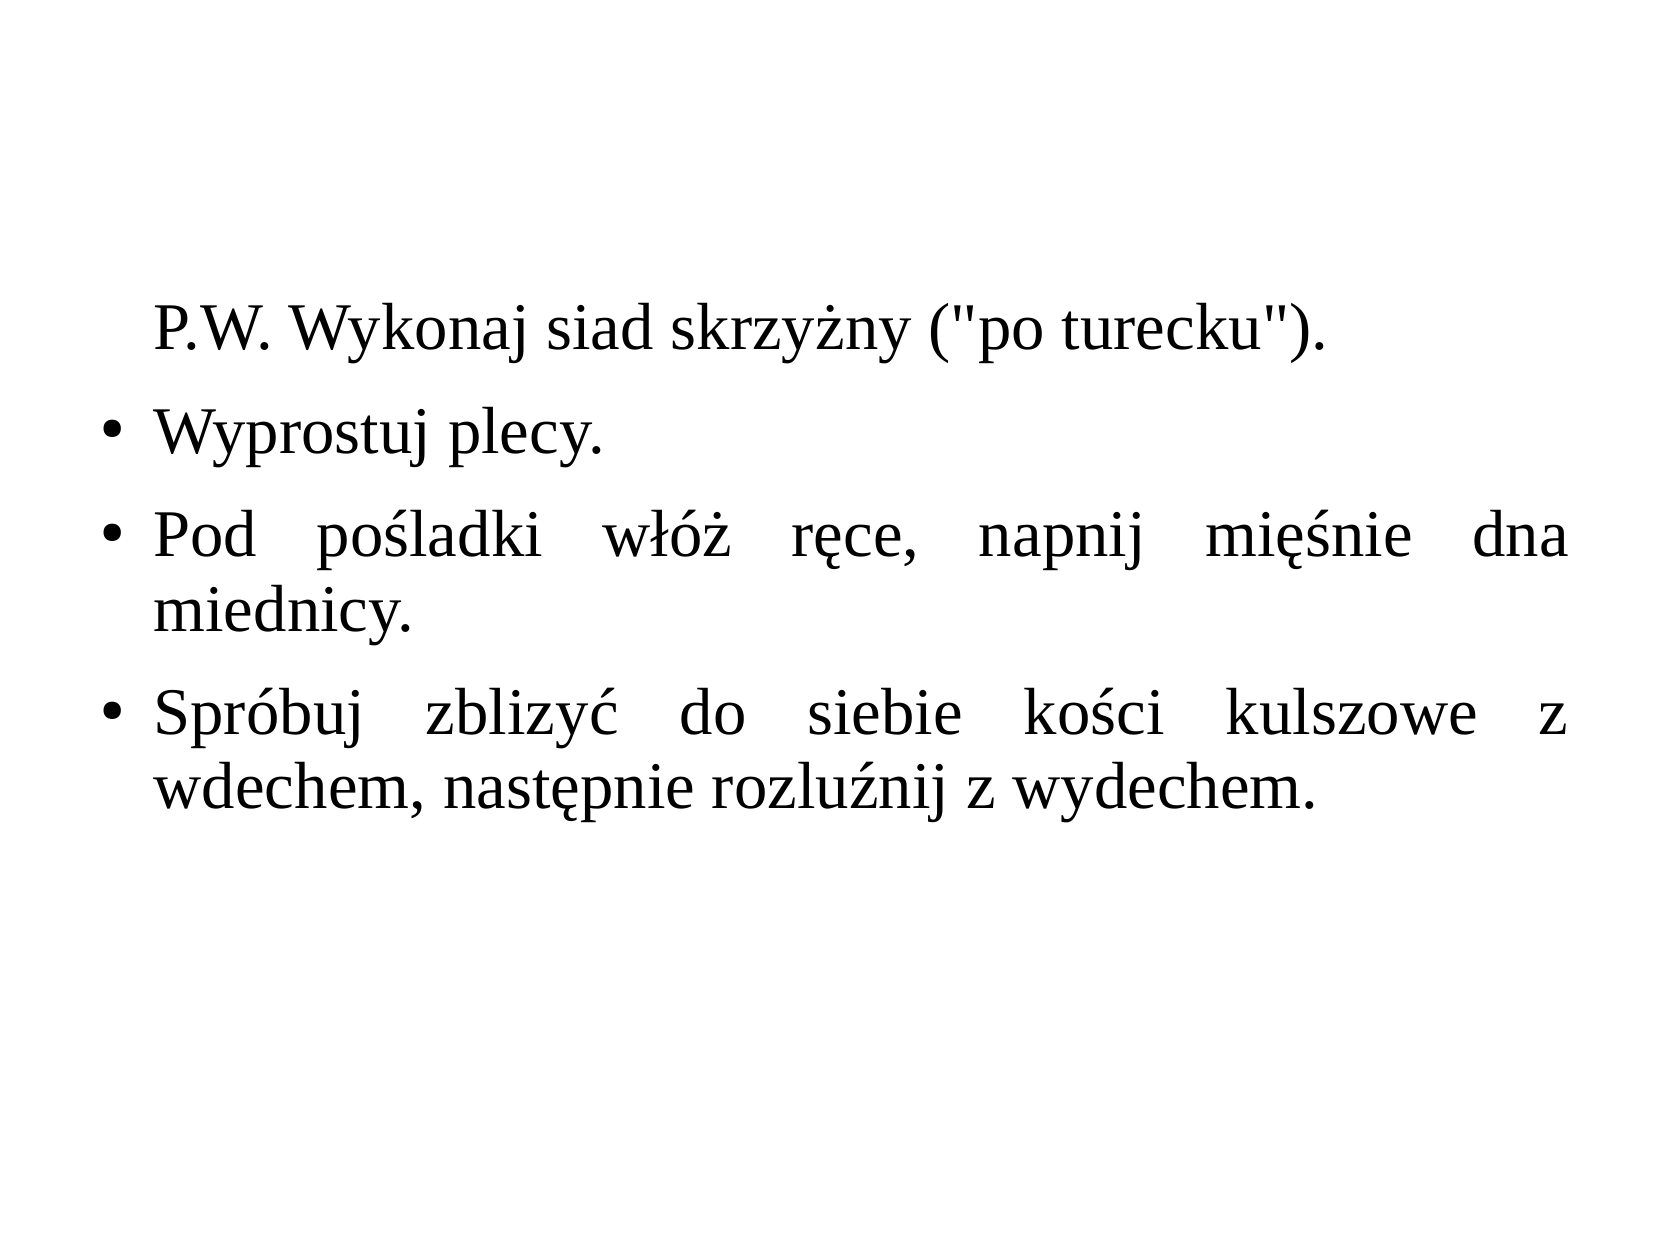

#
P.W. Wykonaj siad skrzyżny ("po turecku").
Wyprostuj plecy.
Pod pośladki włóż ręce, napnij mięśnie dna miednicy.
Spróbuj zblizyć do siebie kości kulszowe z wdechem, następnie rozluźnij z wydechem.